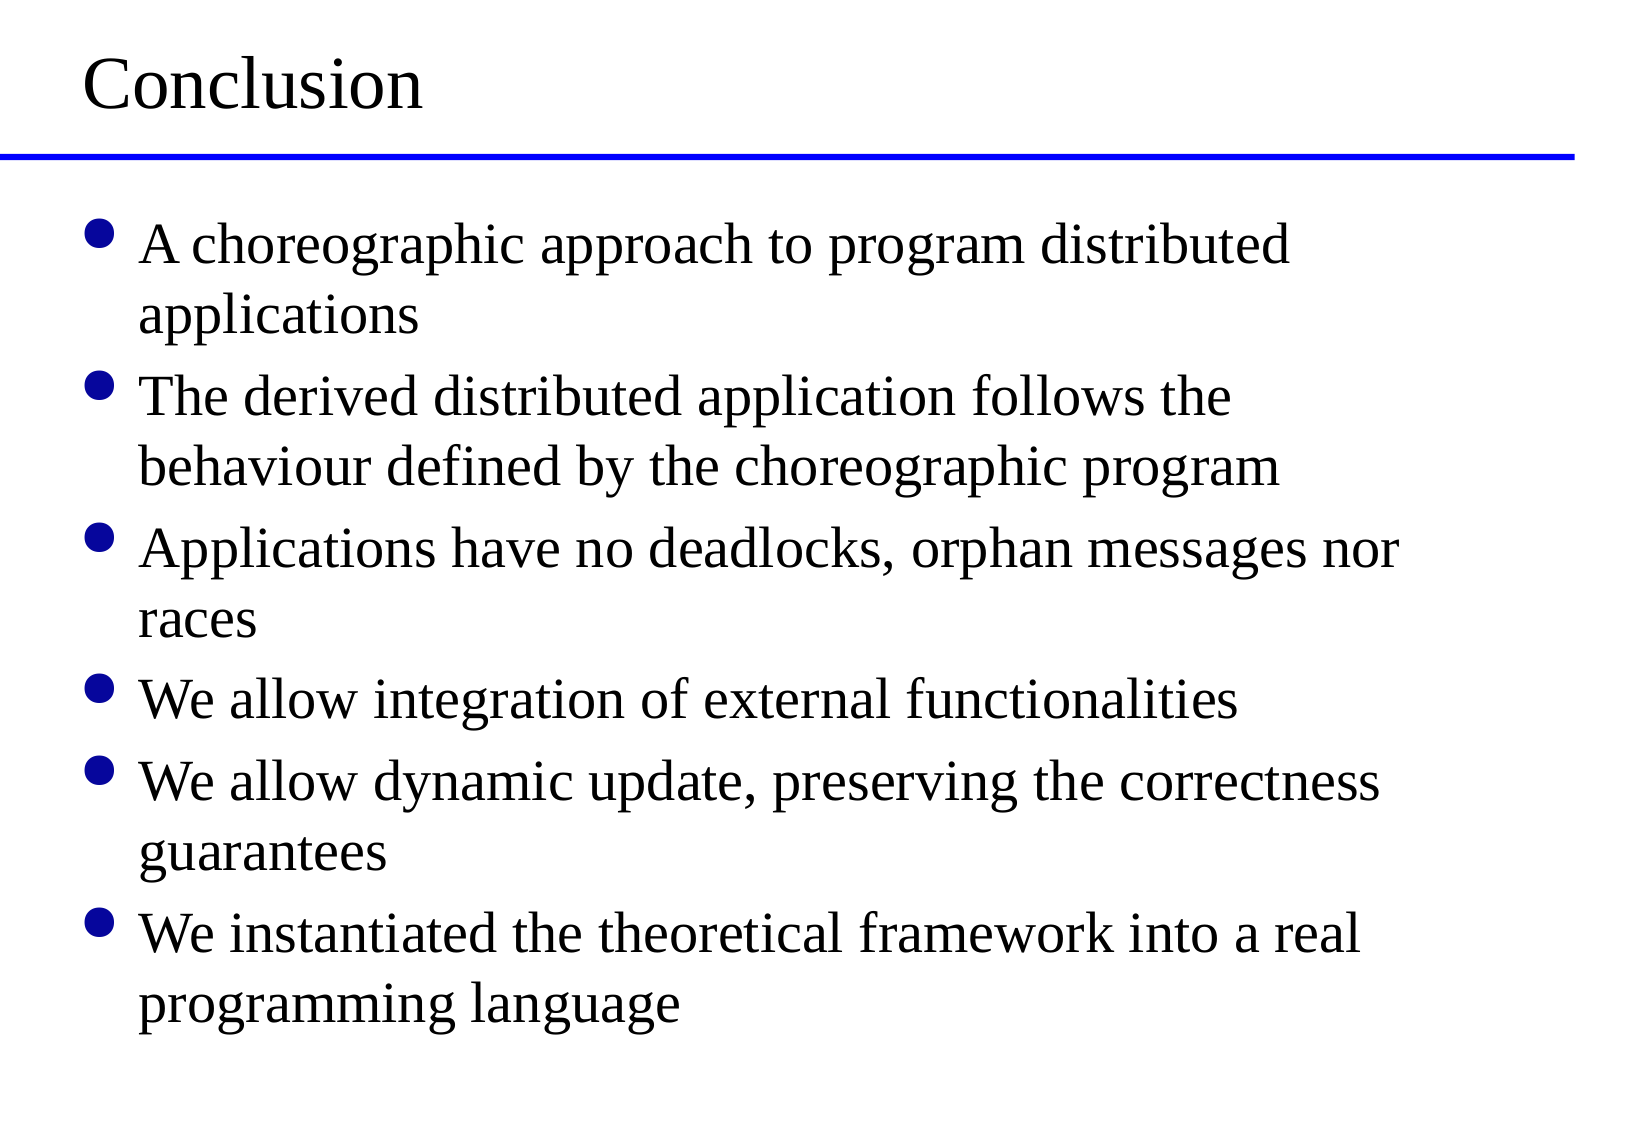

# Conclusion
A choreographic approach to program distributed applications
The derived distributed application follows the behaviour defined by the choreographic program
Applications have no deadlocks, orphan messages nor races
We allow integration of external functionalities
We allow dynamic update, preserving the correctness guarantees
We instantiated the theoretical framework into a real programming language